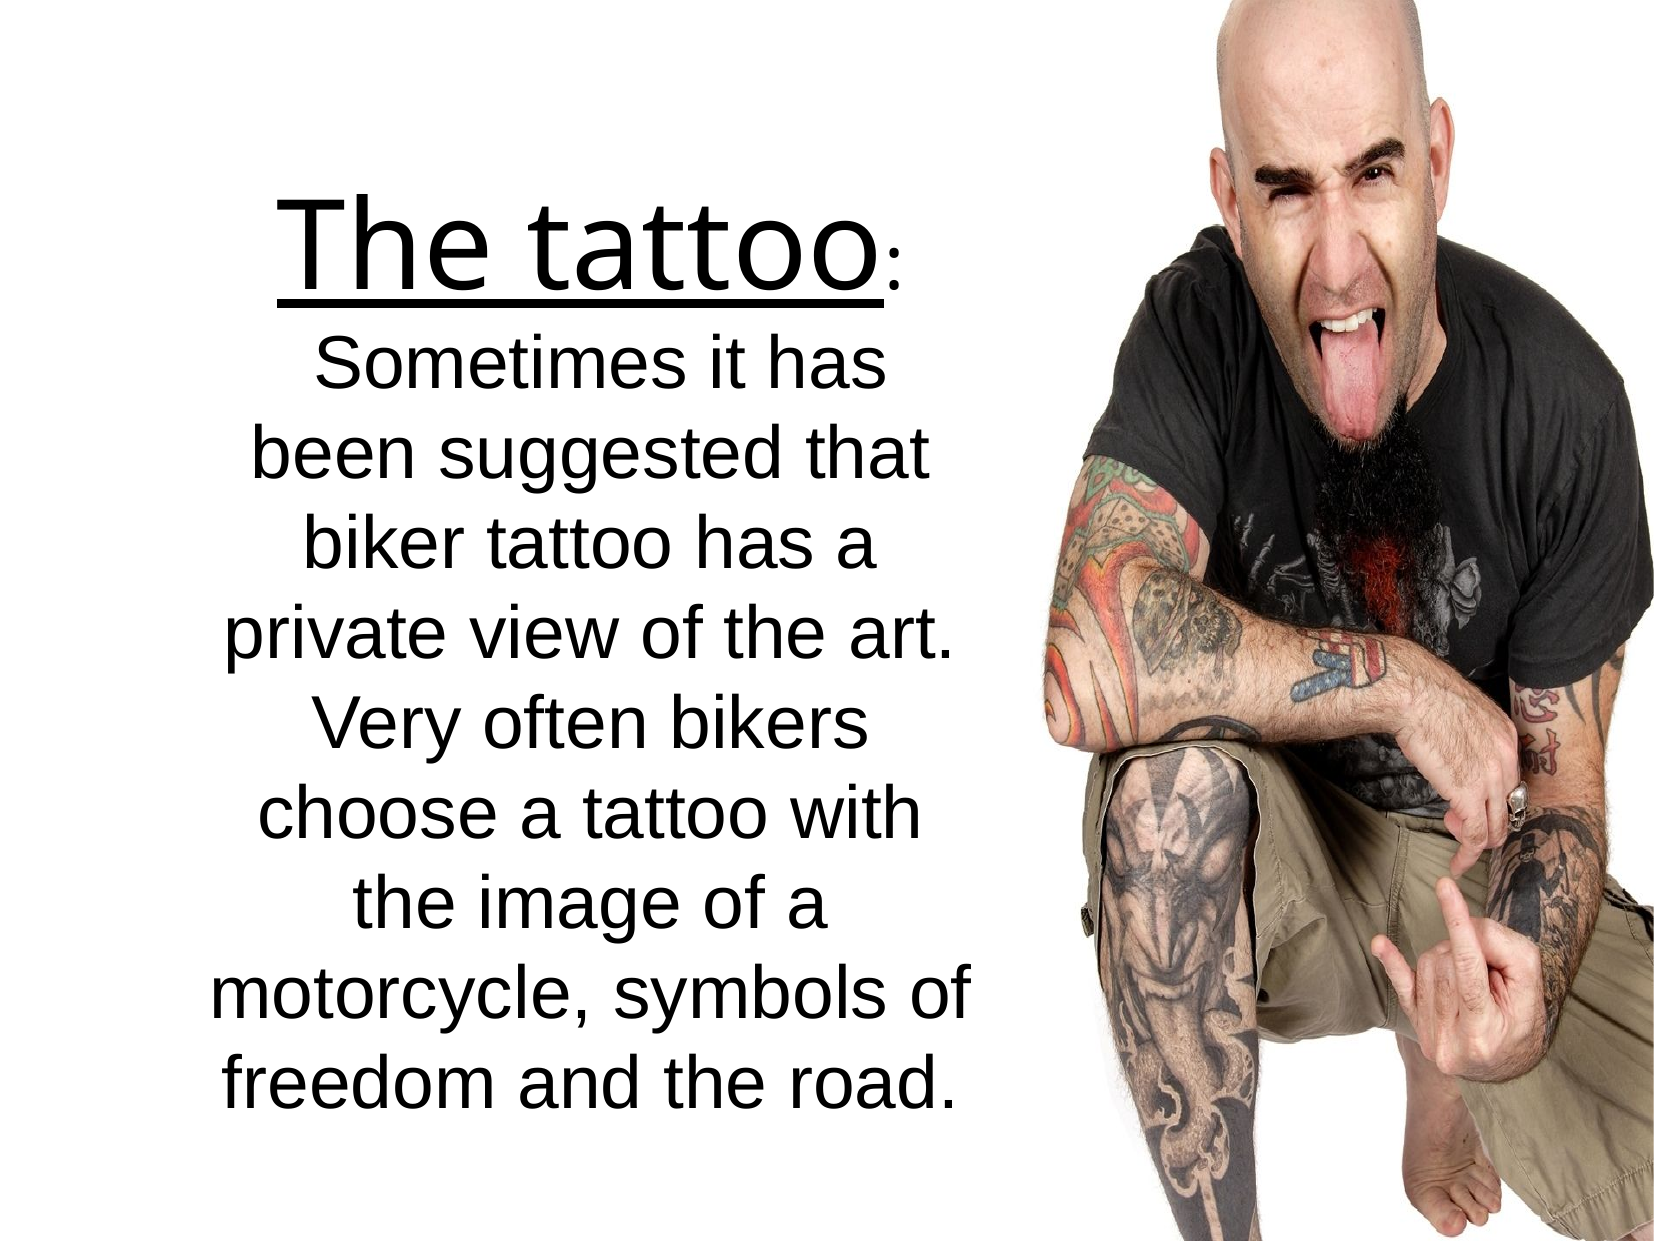

# The tattoo: Sometimes it has been suggested that biker tattoo has a private view of the art. Very often bikers choose a tattoo with the image of a motorcycle, symbols of freedom and the road.